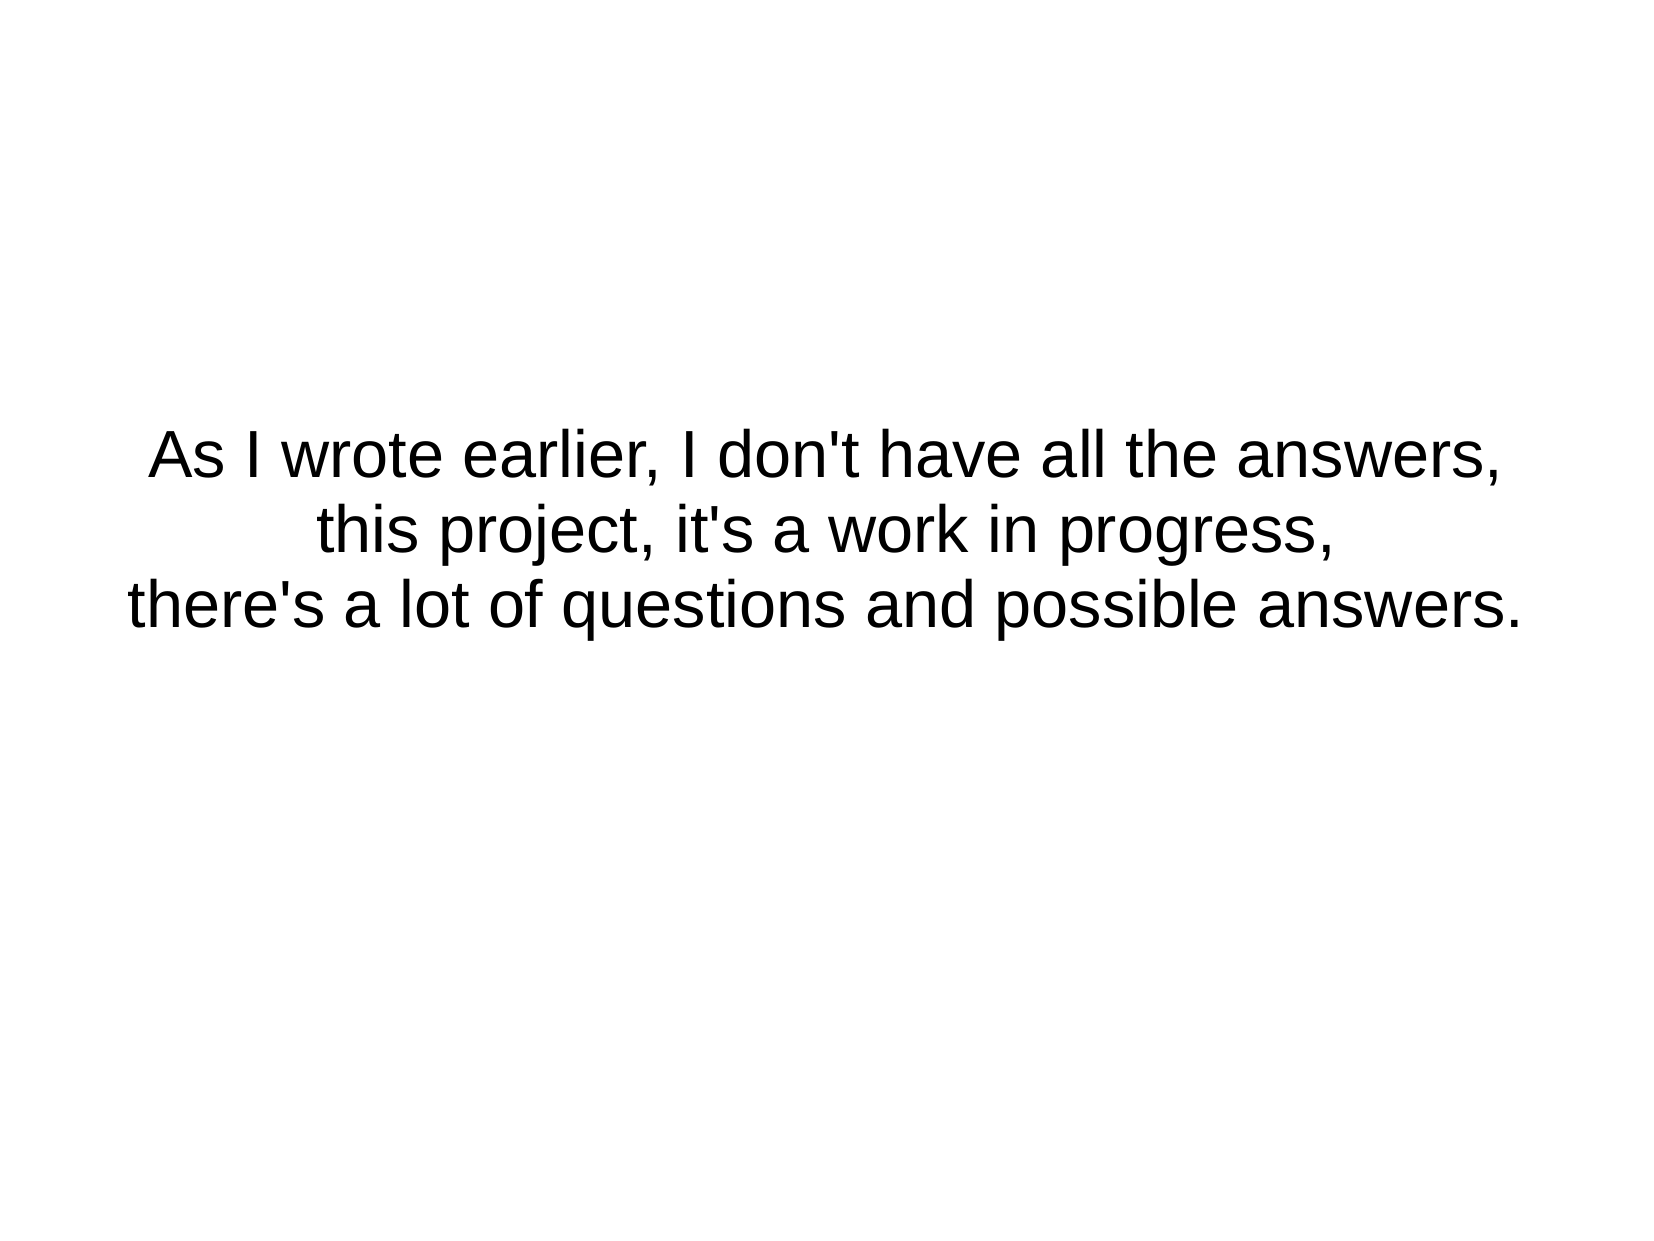

# As I wrote earlier, I don't have all the answers,
this project, it's a work in progress,
there's a lot of questions and possible answers.